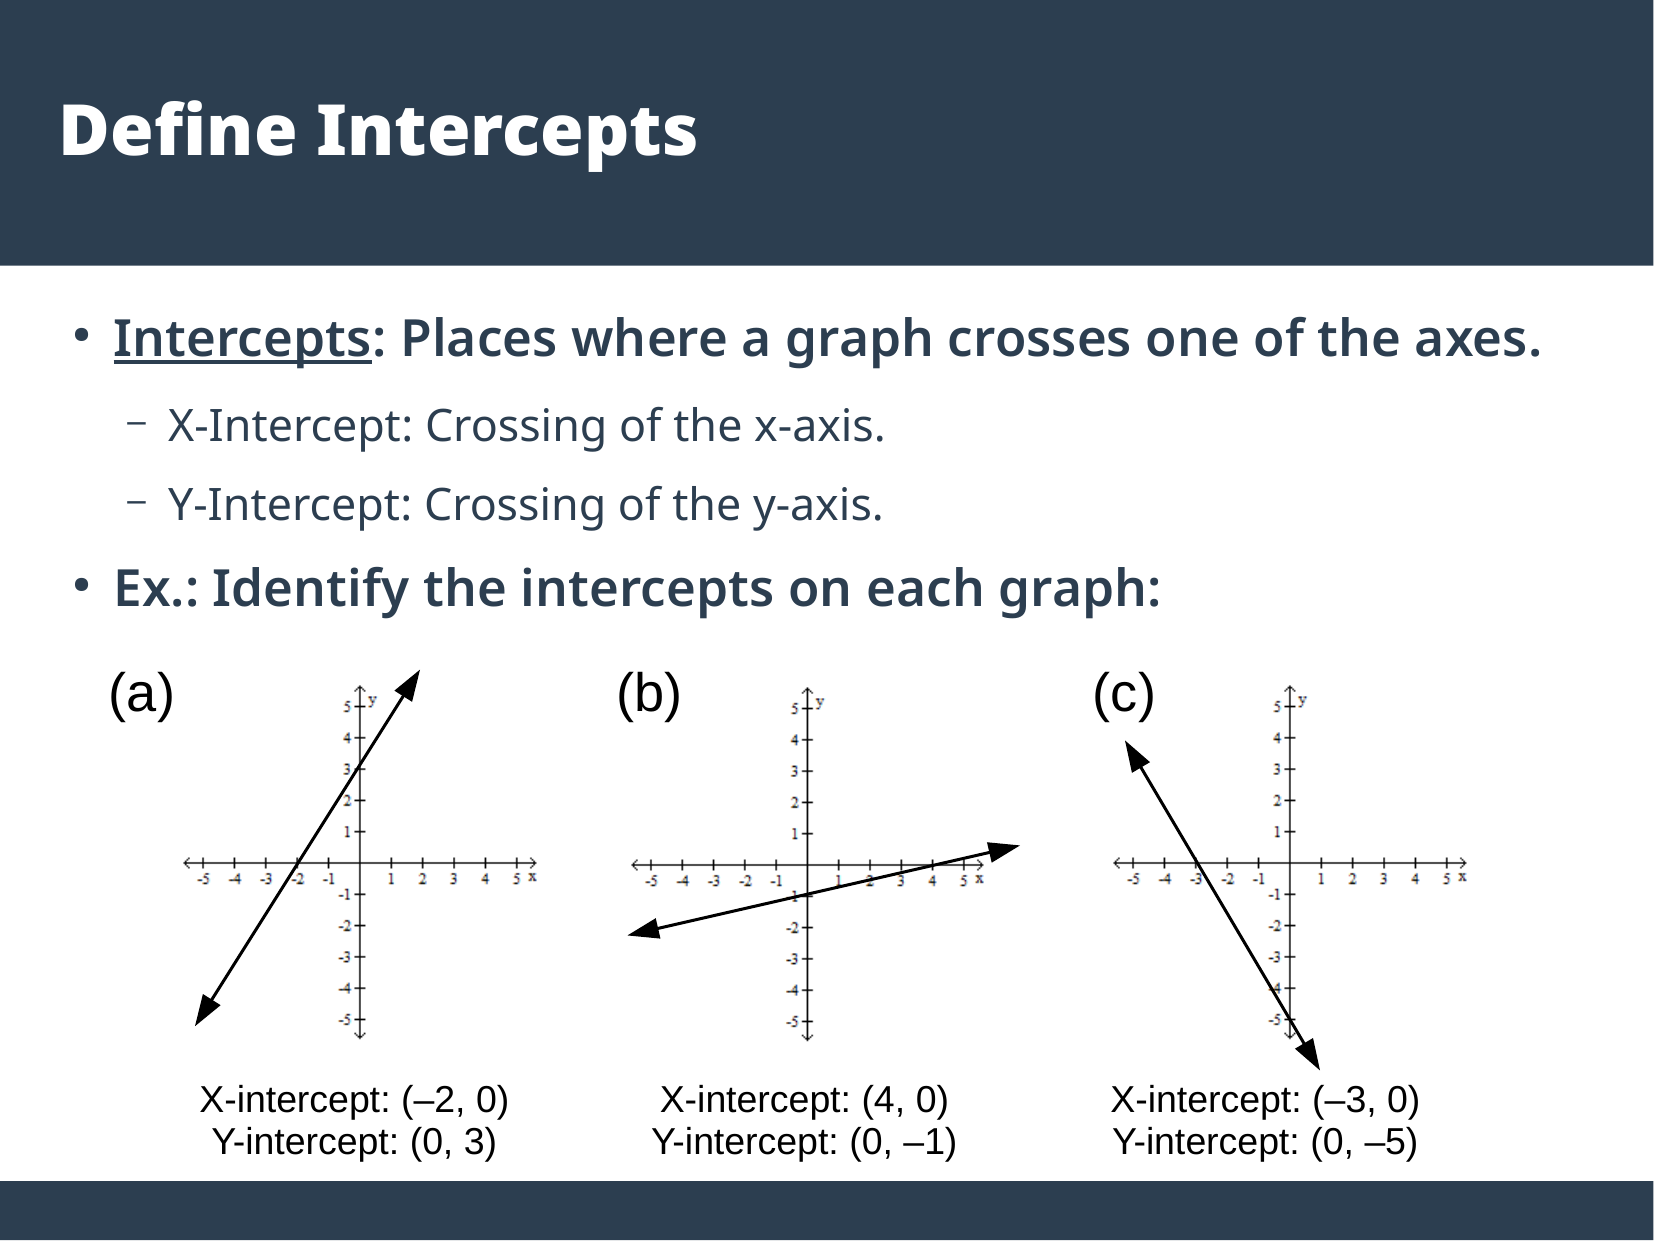

# Define Intercepts
Intercepts: Places where a graph crosses one of the axes.
X-Intercept: Crossing of the x-axis.
Y-Intercept: Crossing of the y-axis.
Ex.: Identify the intercepts on each graph:
(a)
(b)
(c)
X-intercept: (–2, 0)
Y-intercept: (0, 3)
X-intercept: (4, 0)
Y-intercept: (0, –1)
X-intercept: (–3, 0)
Y-intercept: (0, –5)